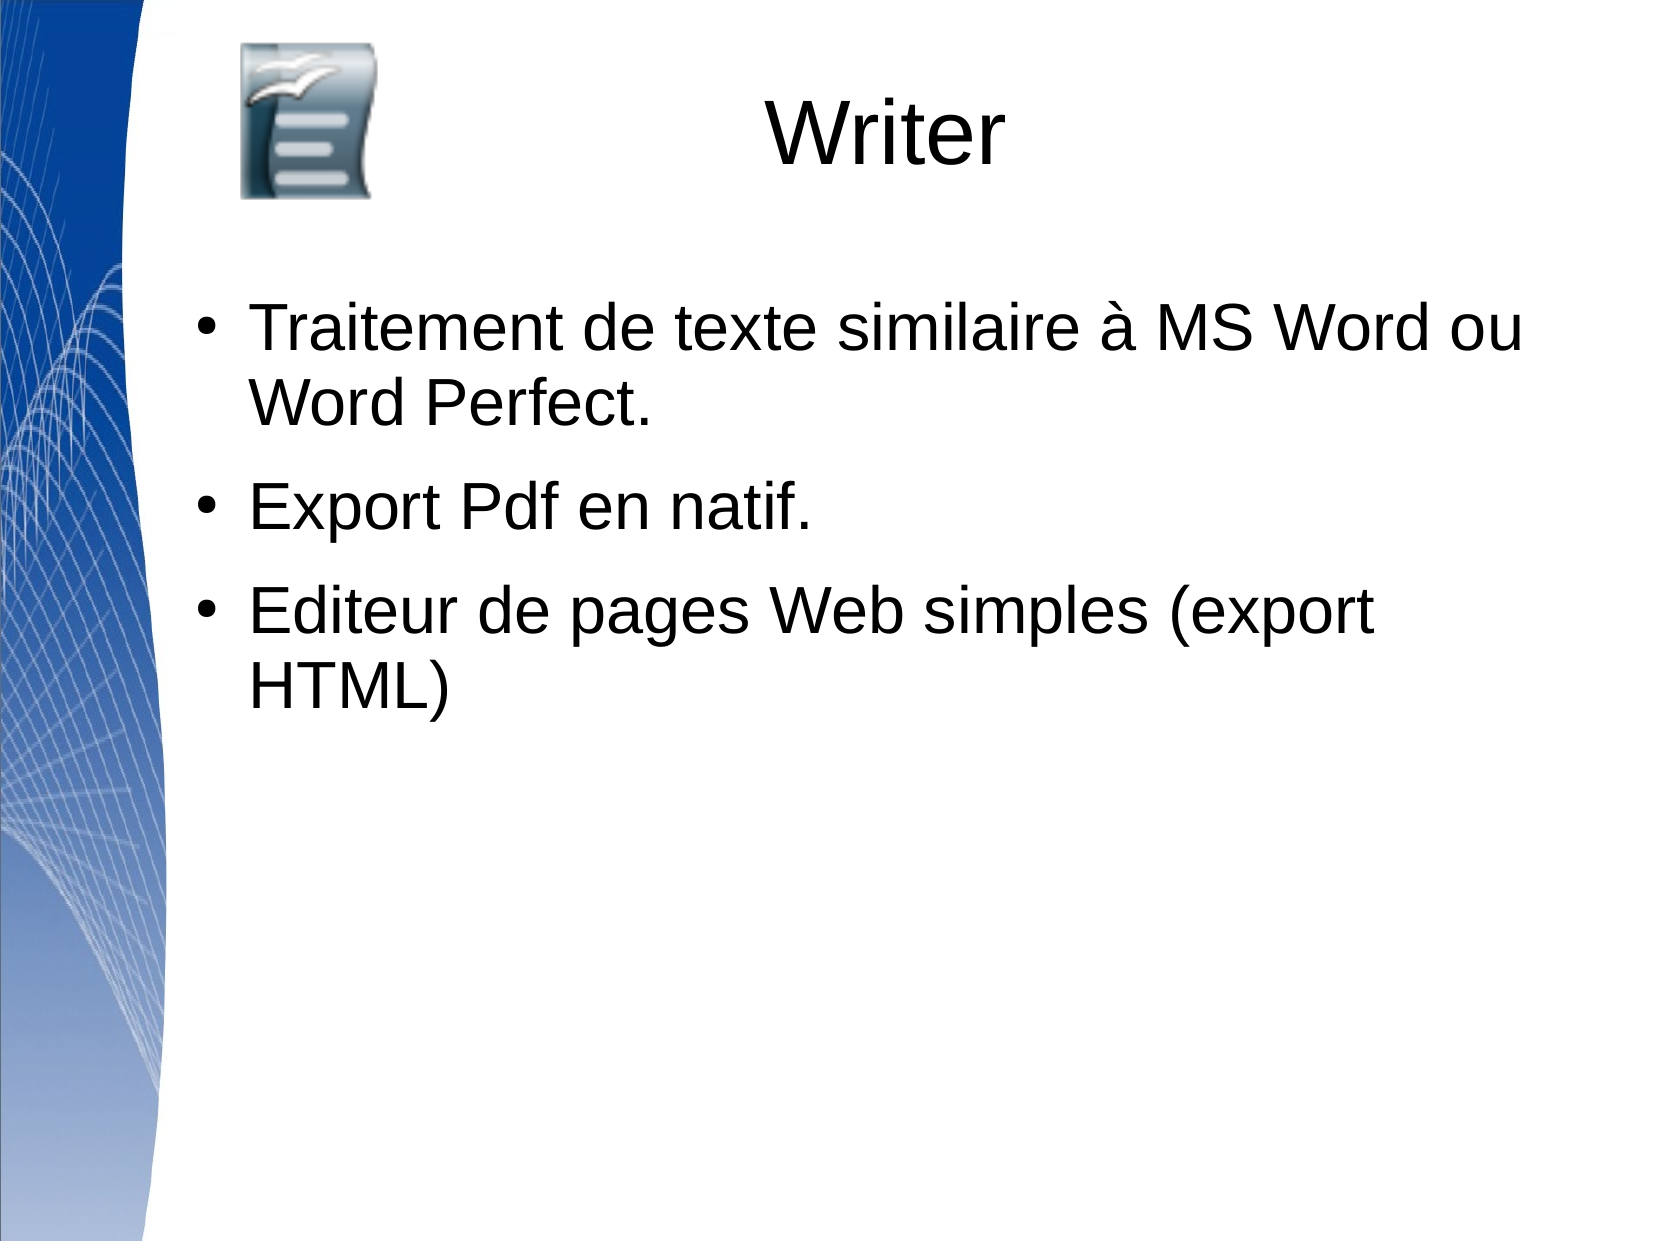

# Writer
Traitement de texte similaire à MS Word ou Word Perfect.
Export Pdf en natif.
Editeur de pages Web simples (export HTML)